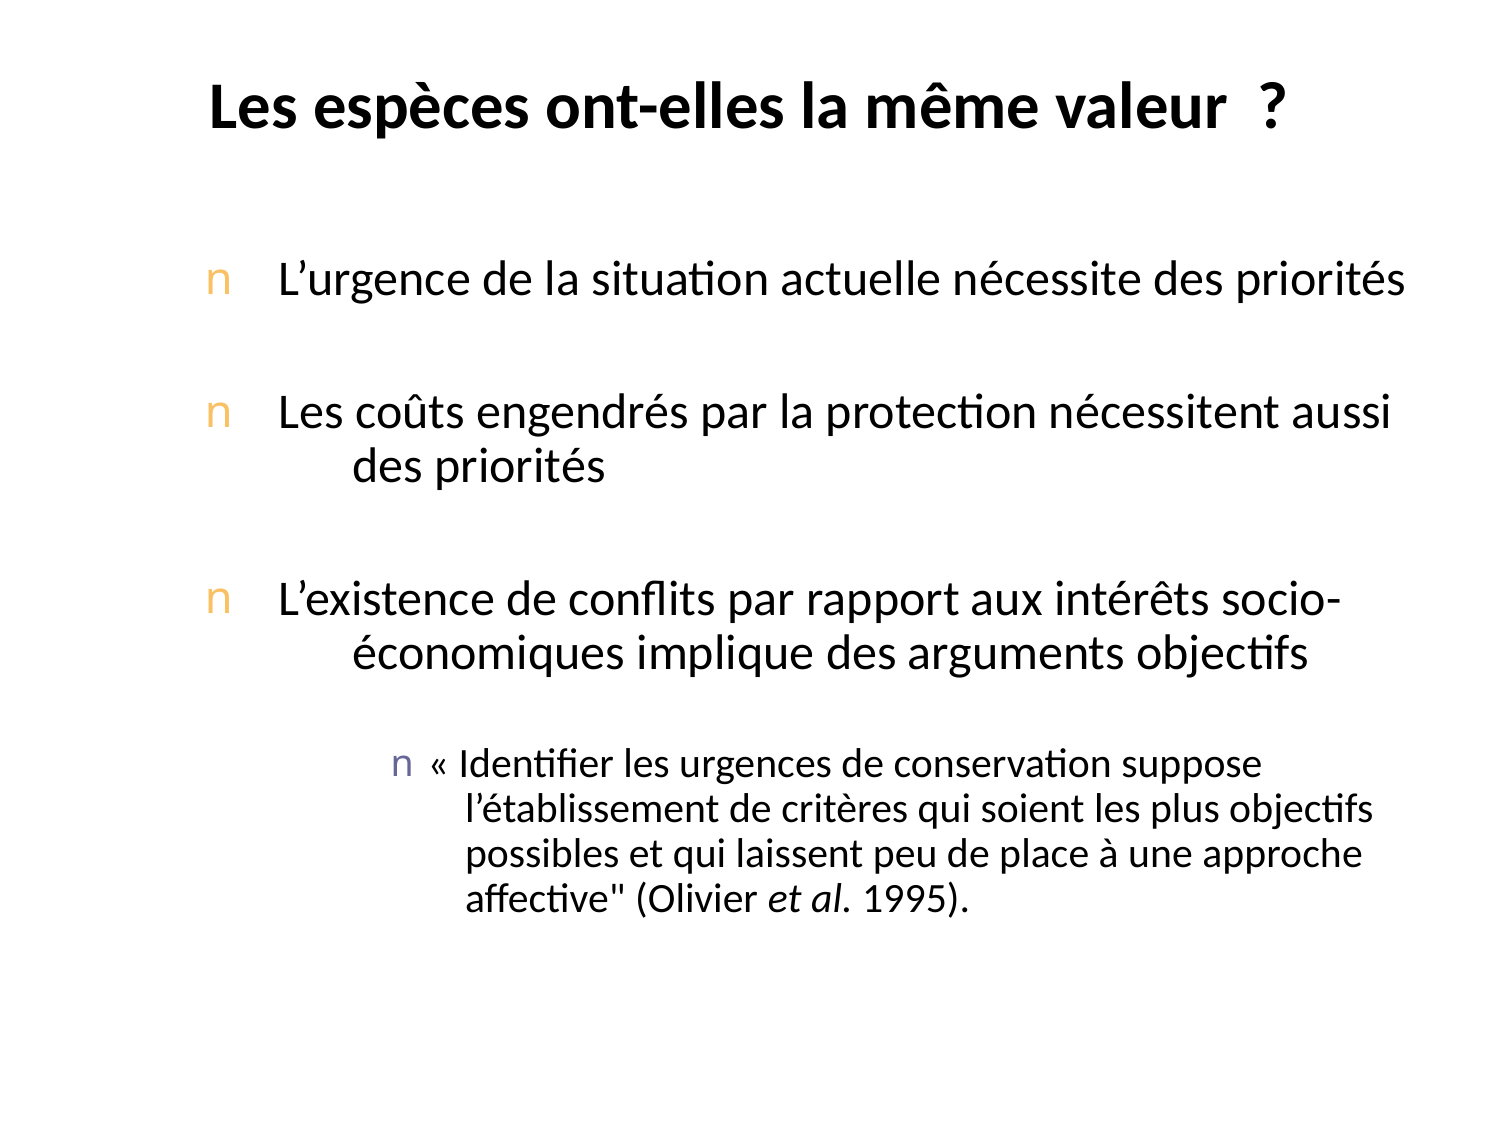

Les espèces ont-elles la même valeur ?
L’urgence de la situation actuelle nécessite des priorités
Les coûts engendrés par la protection nécessitent aussi des priorités
L’existence de conflits par rapport aux intérêts socio-économiques implique des arguments objectifs
« Identifier les urgences de conservation suppose l’établissement de critères qui soient les plus objectifs possibles et qui laissent peu de place à une approche affective" (Olivier et al. 1995).